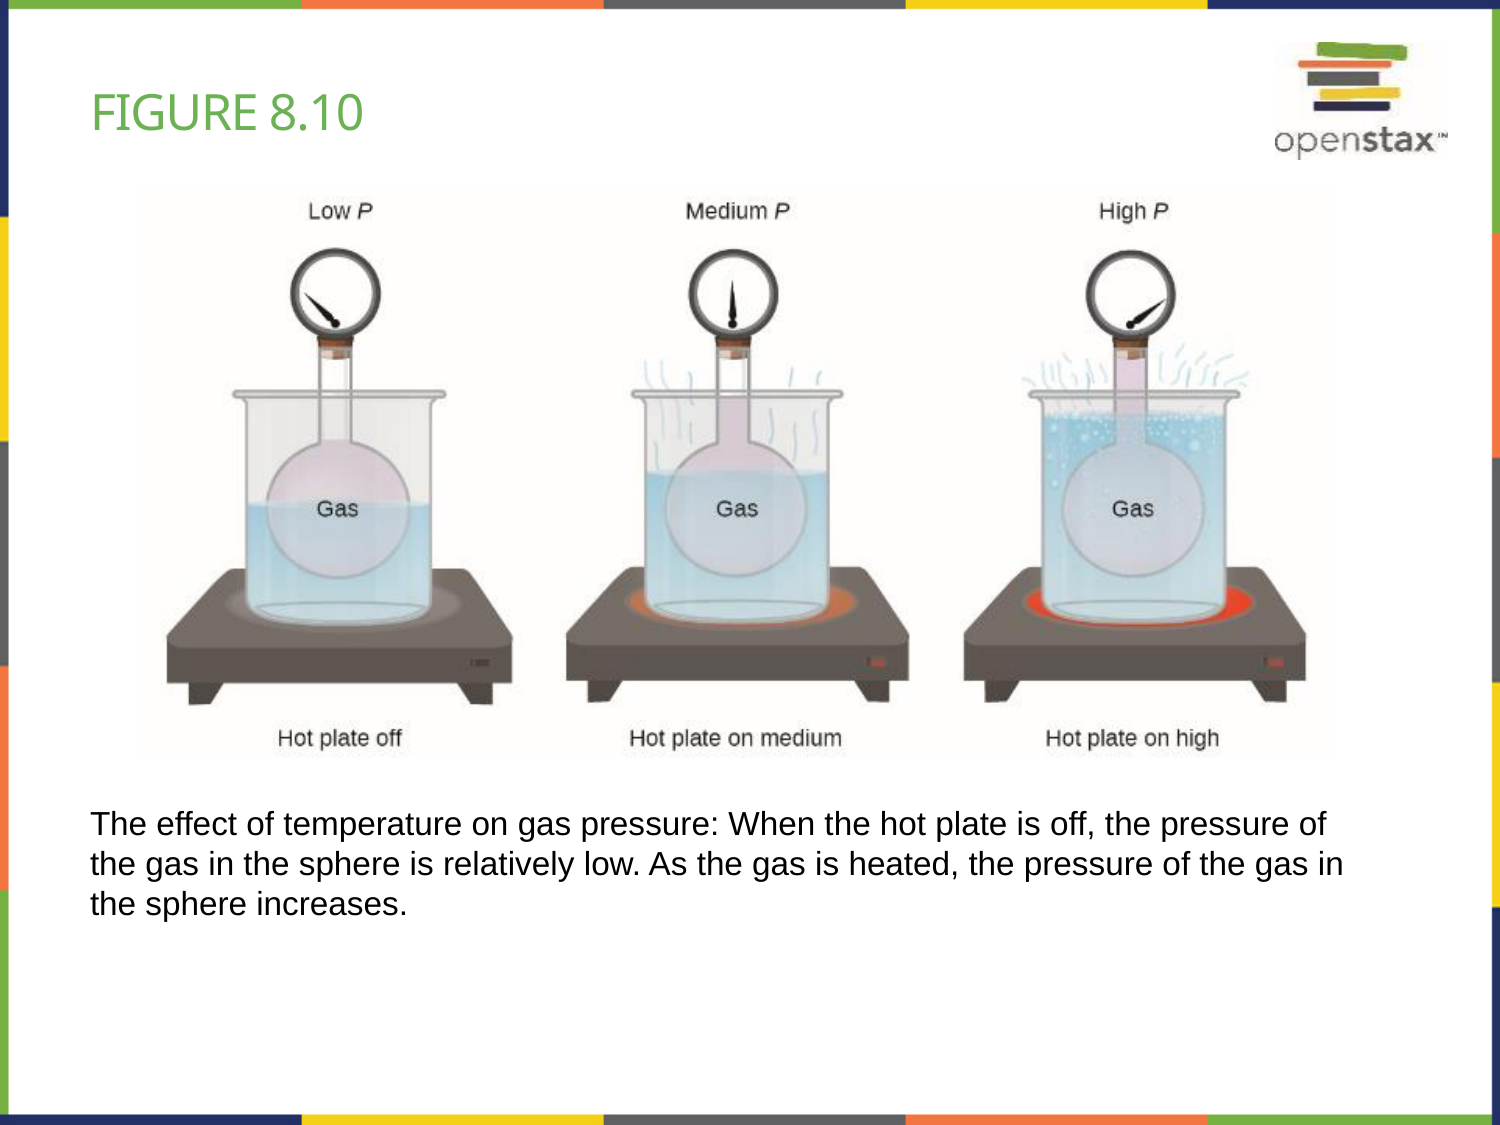

# Figure 8.10
The effect of temperature on gas pressure: When the hot plate is off, the pressure of the gas in the sphere is relatively low. As the gas is heated, the pressure of the gas in the sphere increases.